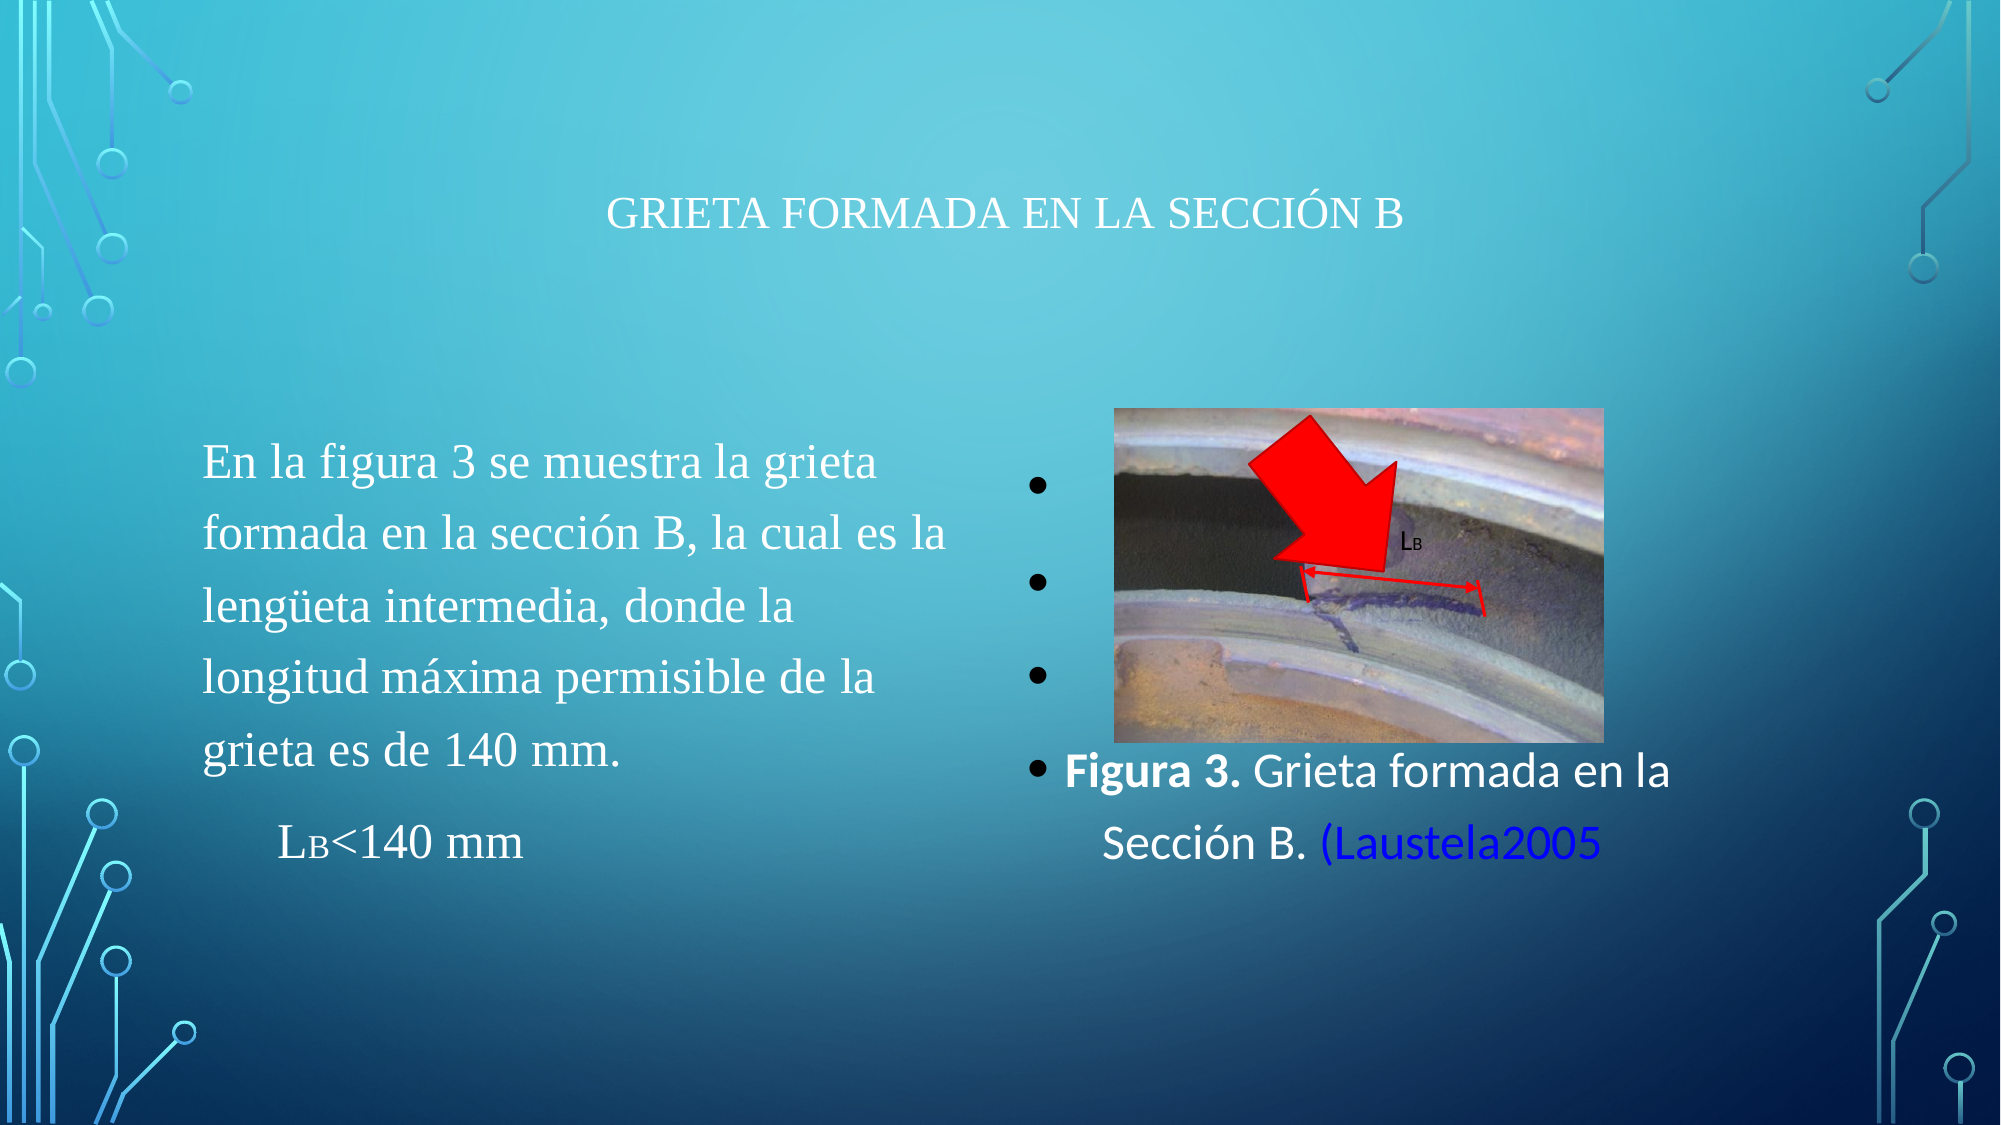

# GRIETA FORMADA EN LA SECCIÓN B
En la figura 3 se muestra la grieta formada en la sección B, la cual es la lengüeta intermedia, donde la longitud máxima permisible de la grieta es de 140 mm.
	LB<140 mm
LB
Figura 3. Grieta formada en la Sección B. (Laustela2005